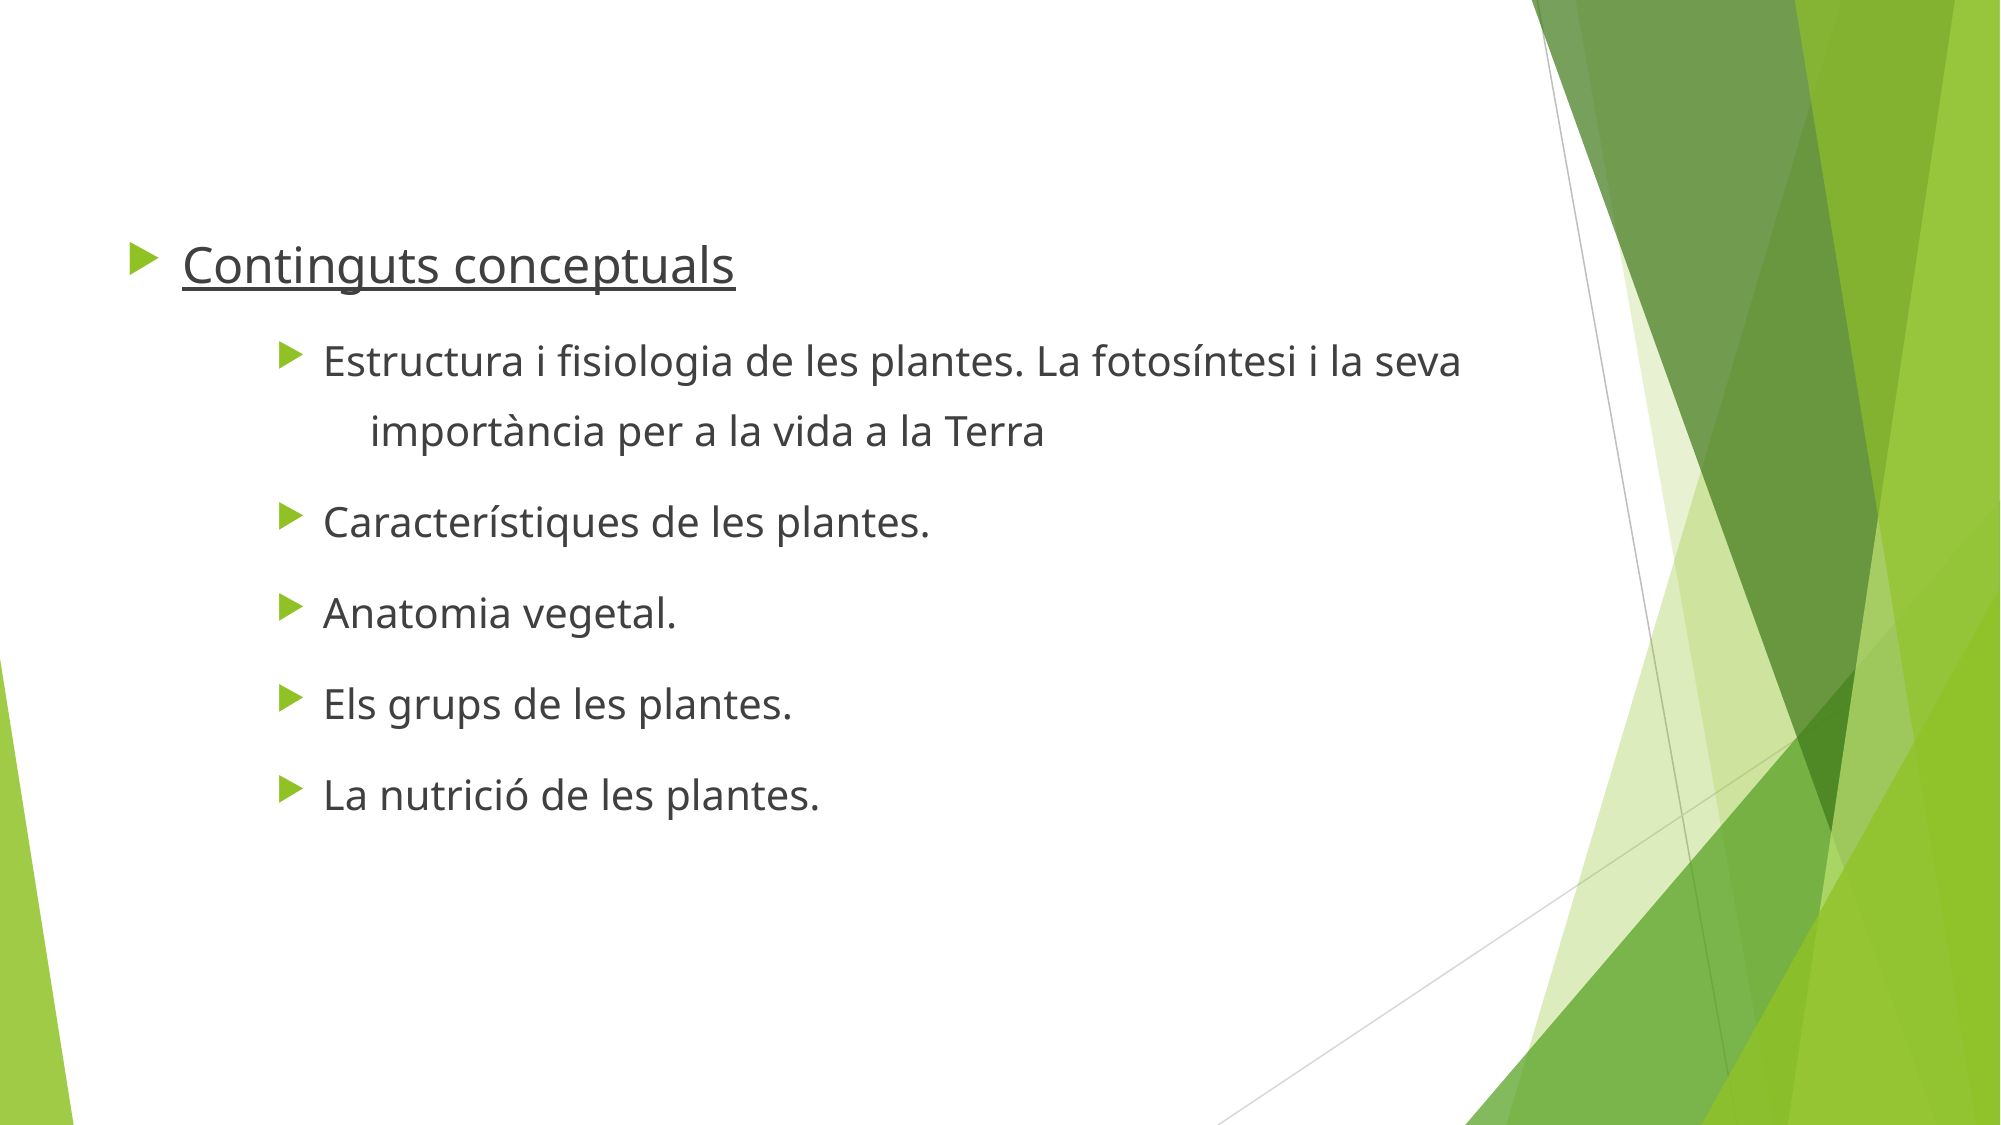

# Continguts conceptuals
Estructura i fisiologia de les plantes. La fotosíntesi i la seva importància per a la vida a la Terra
Característiques de les plantes.
Anatomia vegetal.
Els grups de les plantes.
La nutrició de les plantes.